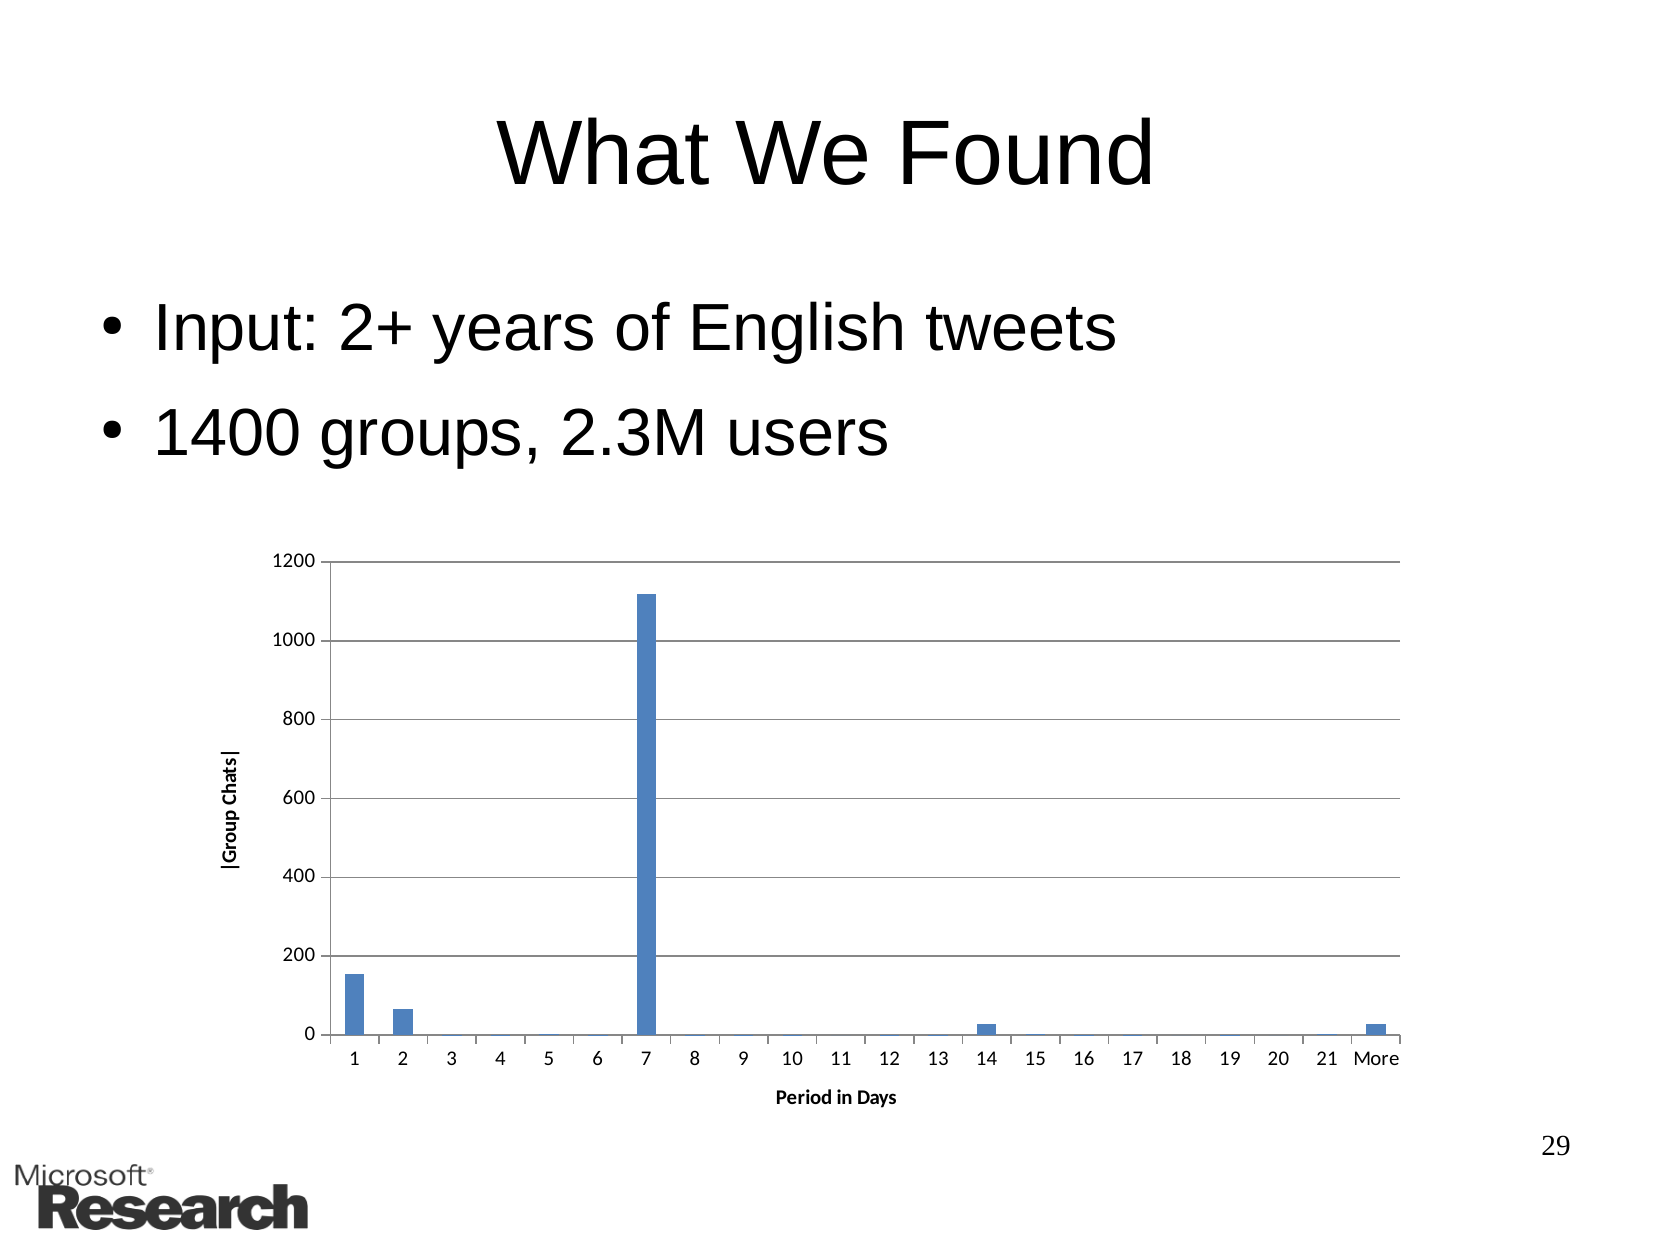

# What We Found
Input: 2+ years of English tweets
1400 groups, 2.3M users
### Chart
| Category | |
|---|---|
| 1 | 154.0 |
| 2 | 66.0 |
| 3 | 1.0 |
| 4 | 1.0 |
| 5 | 3.0 |
| 6 | 1.0 |
| 7 | 1120.0 |
| 8 | 1.0 |
| 9 | 1.0 |
| 10 | 1.0 |
| 11 | 0.0 |
| 12 | 1.0 |
| 13 | 1.0 |
| 14 | 29.0 |
| 15 | 2.0 |
| 16 | 1.0 |
| 17 | 1.0 |
| 18 | 0.0 |
| 19 | 1.0 |
| 20 | 0.0 |
| 21 | 3.0 |
| More | 29.0 |29